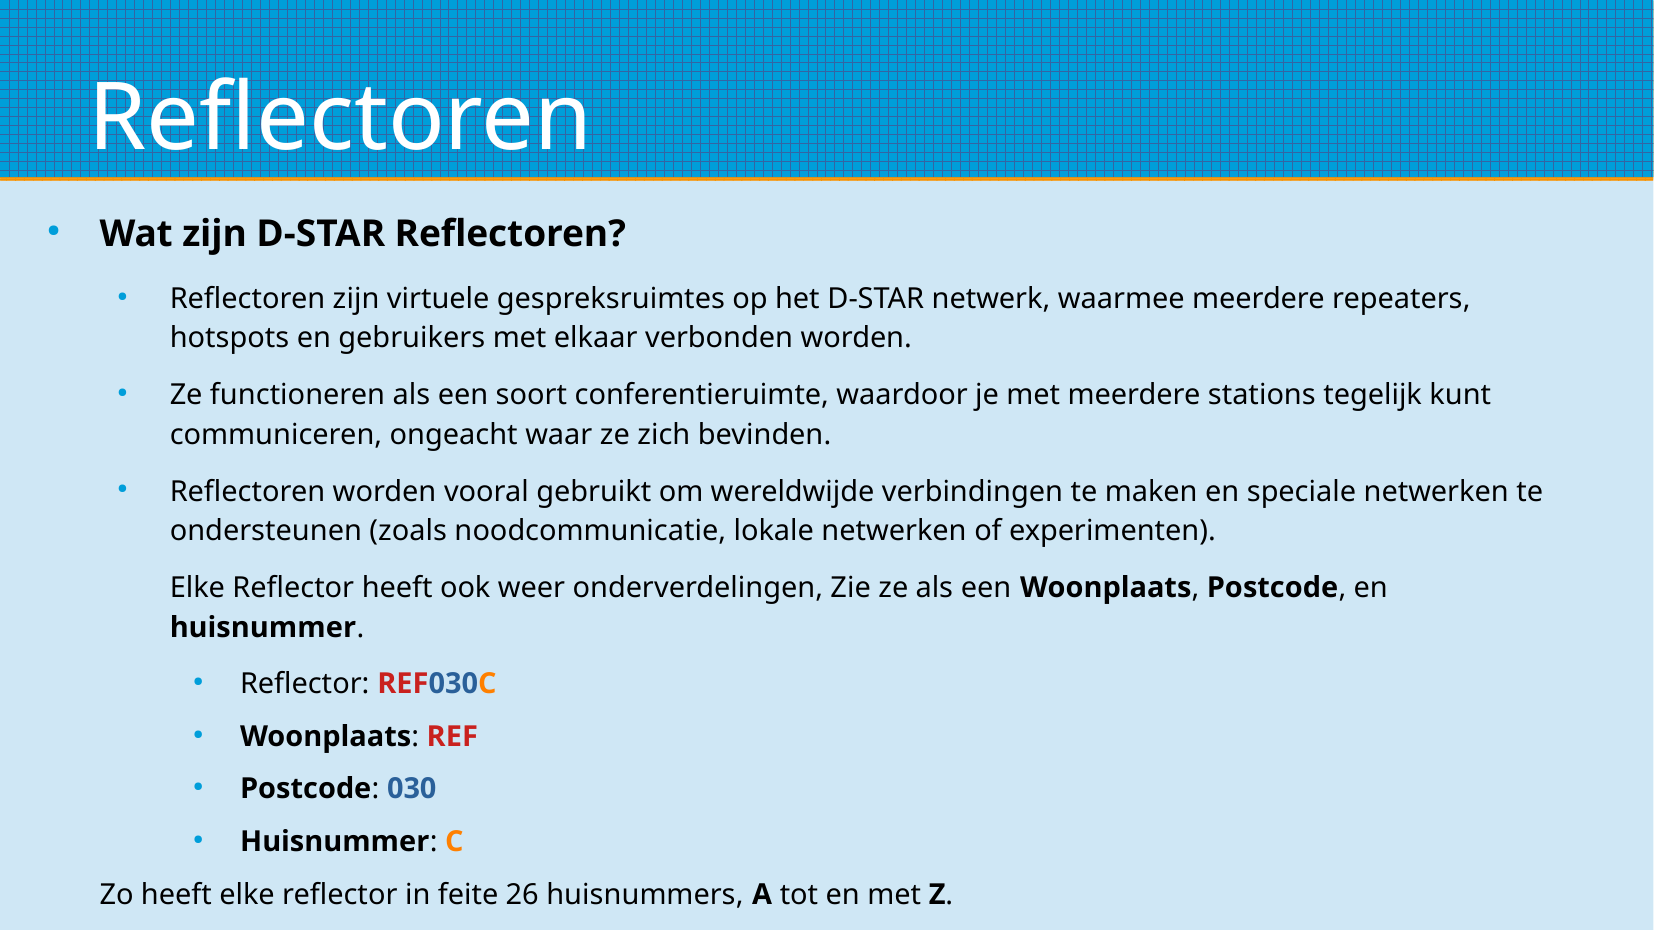

# Reflectoren
Wat zijn D-STAR Reflectoren?
Reflectoren zijn virtuele gespreksruimtes op het D-STAR netwerk, waarmee meerdere repeaters, hotspots en gebruikers met elkaar verbonden worden.
Ze functioneren als een soort conferentieruimte, waardoor je met meerdere stations tegelijk kunt communiceren, ongeacht waar ze zich bevinden.
Reflectoren worden vooral gebruikt om wereldwijde verbindingen te maken en speciale netwerken te ondersteunen (zoals noodcommunicatie, lokale netwerken of experimenten).
Elke Reflector heeft ook weer onderverdelingen, Zie ze als een Woonplaats, Postcode, en huisnummer.
Reflector: REF030C
Woonplaats: REF
Postcode: 030
Huisnummer: C
Zo heeft elke reflector in feite 26 huisnummers, A tot en met Z.